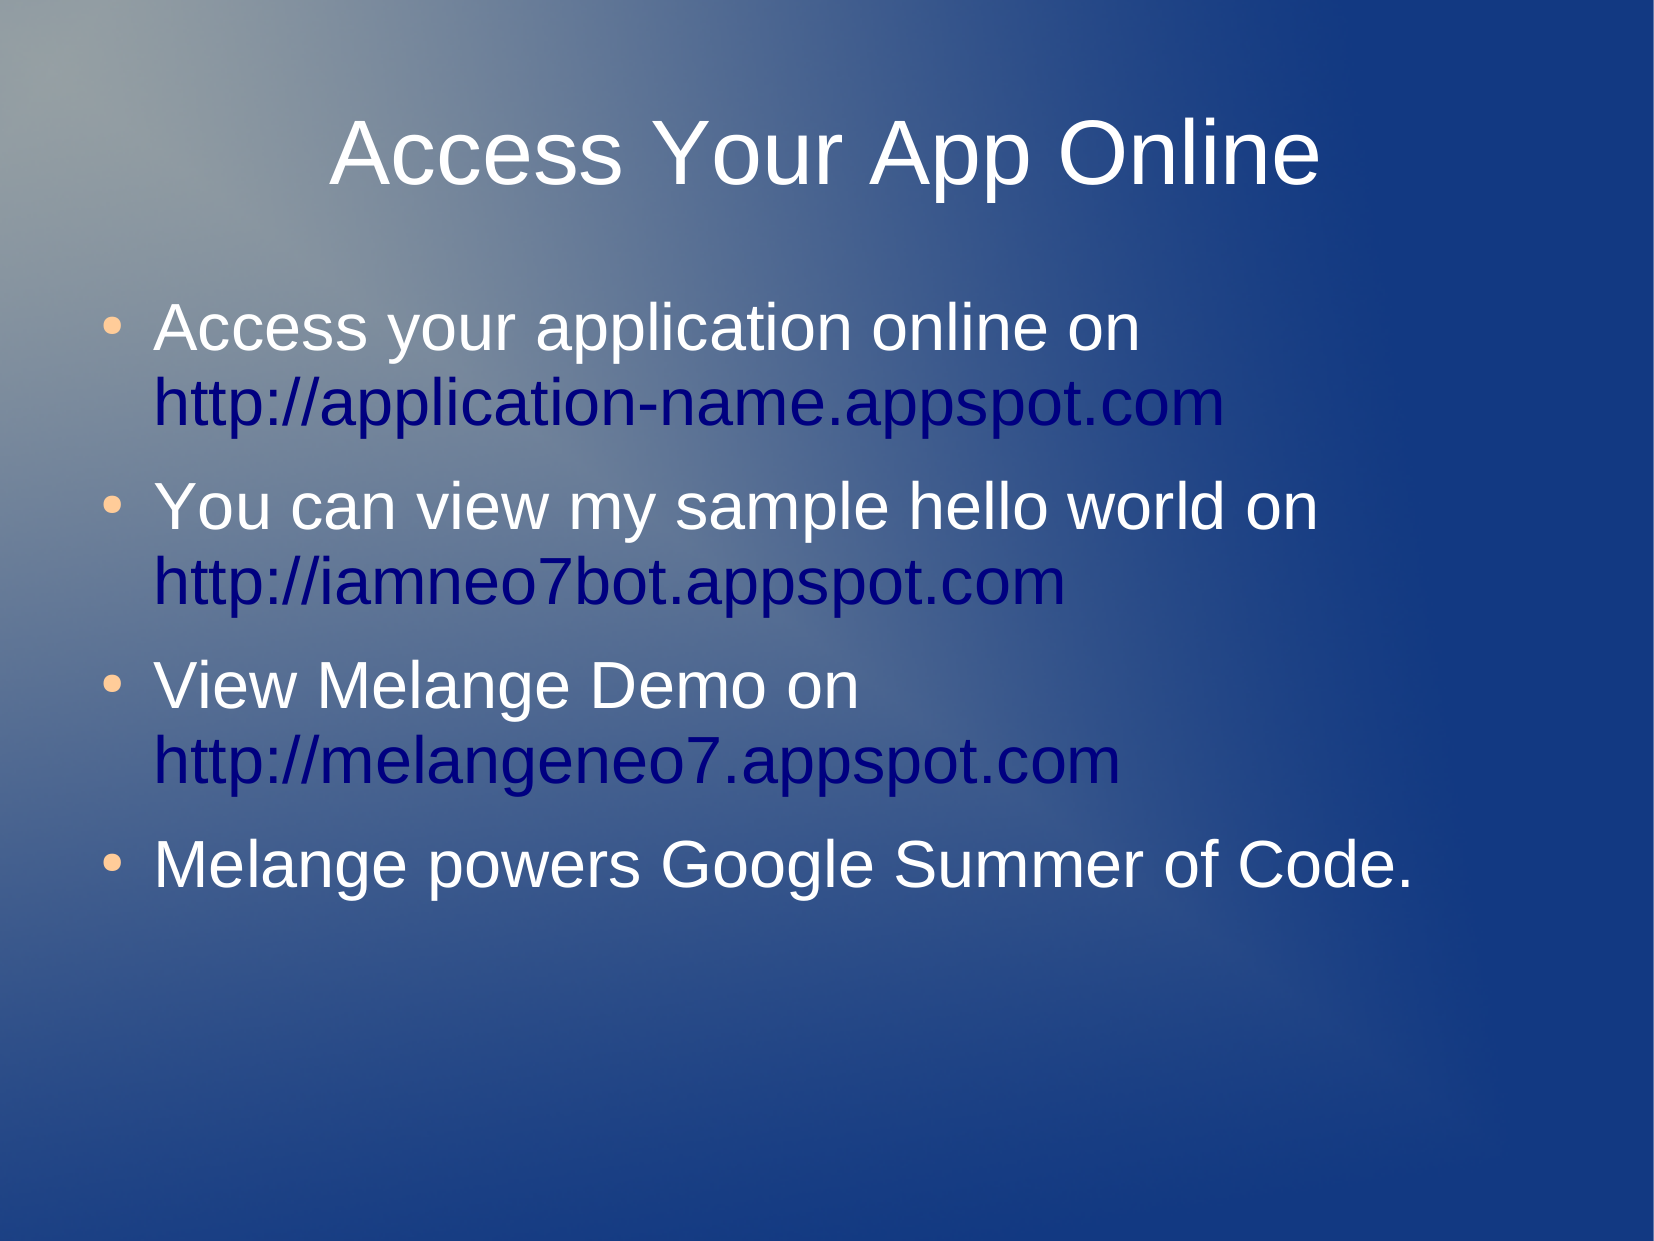

# Access Your App Online
Access your application online on http://application-name.appspot.com
You can view my sample hello world on http://iamneo7bot.appspot.com
View Melange Demo on http://melangeneo7.appspot.com
Melange powers Google Summer of Code.